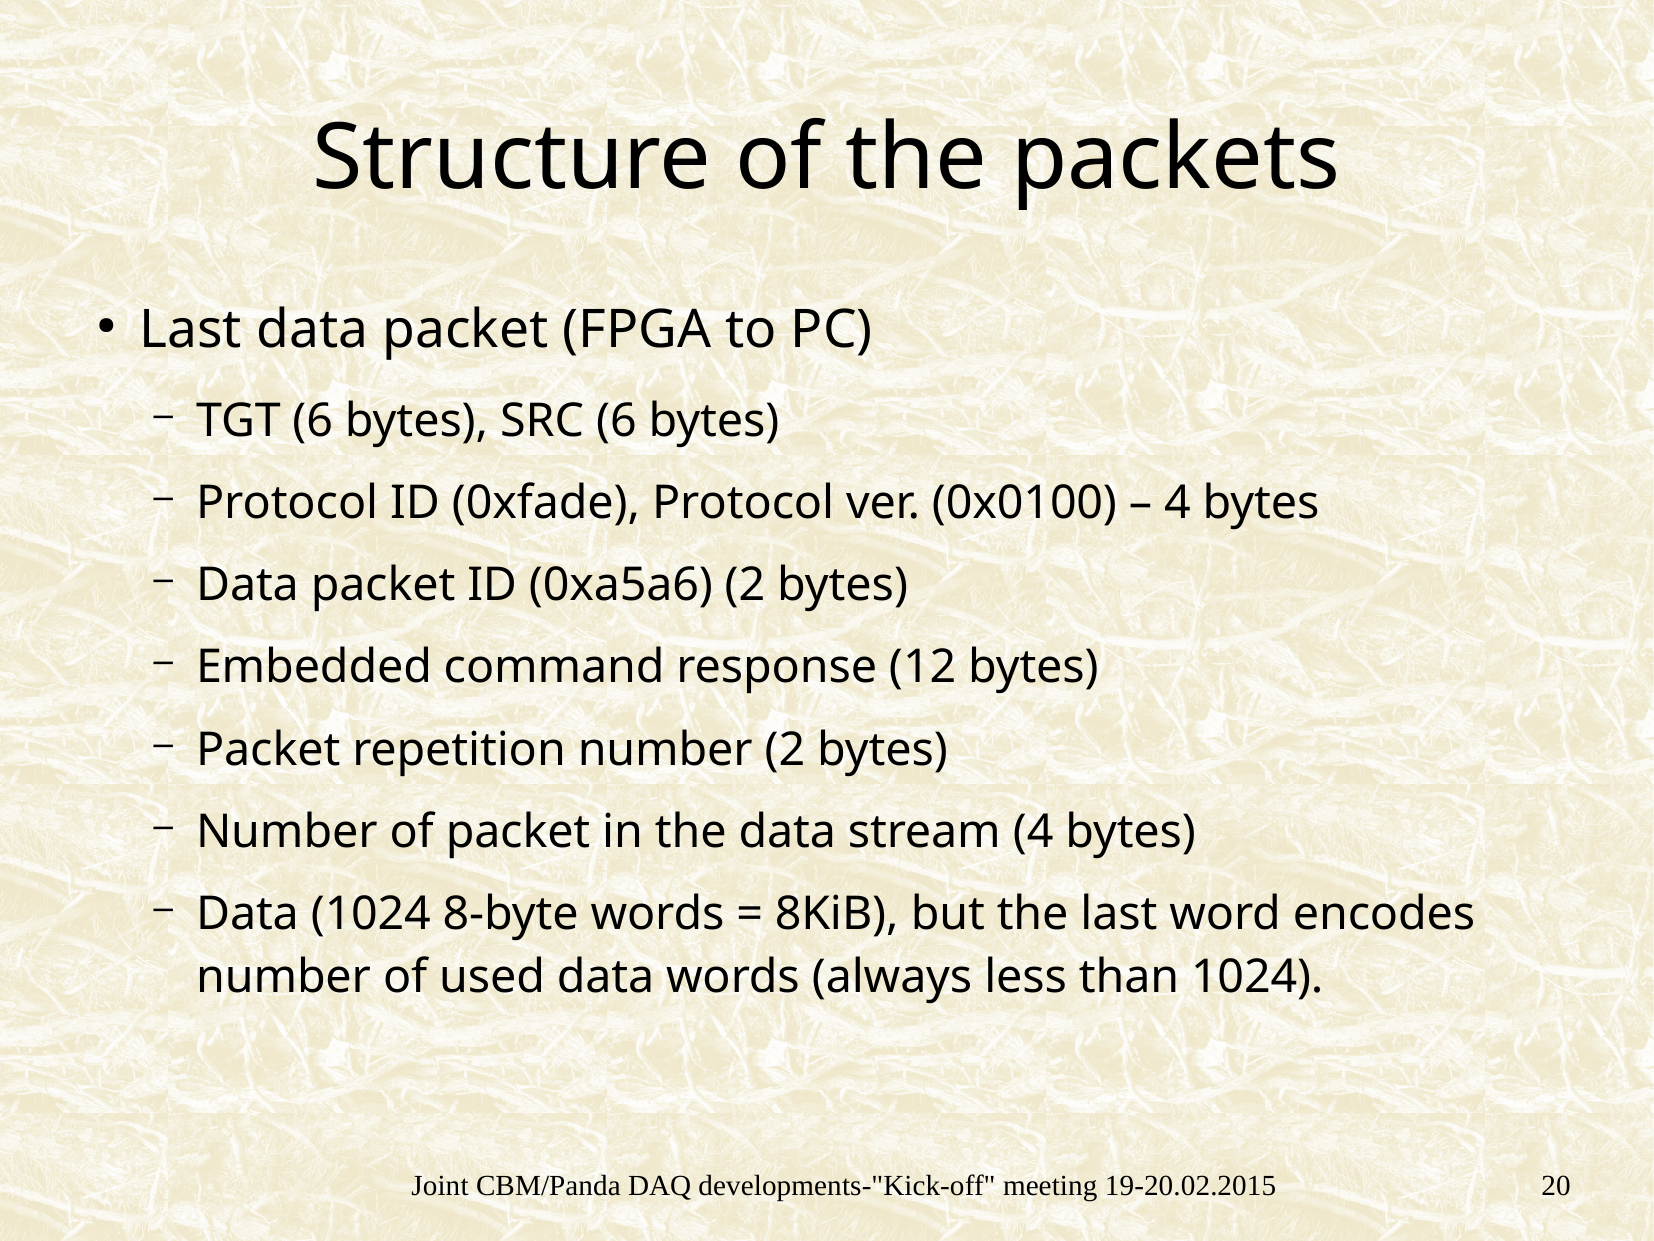

# Structure of the packets
Last data packet (FPGA to PC)
TGT (6 bytes), SRC (6 bytes)
Protocol ID (0xfade), Protocol ver. (0x0100) – 4 bytes
Data packet ID (0xa5a6) (2 bytes)
Embedded command response (12 bytes)
Packet repetition number (2 bytes)
Number of packet in the data stream (4 bytes)
Data (1024 8-byte words = 8KiB), but the last word encodes number of used data words (always less than 1024).
Joint CBM/Panda DAQ developments-"Kick-off" meeting 19-20.02.2015
20